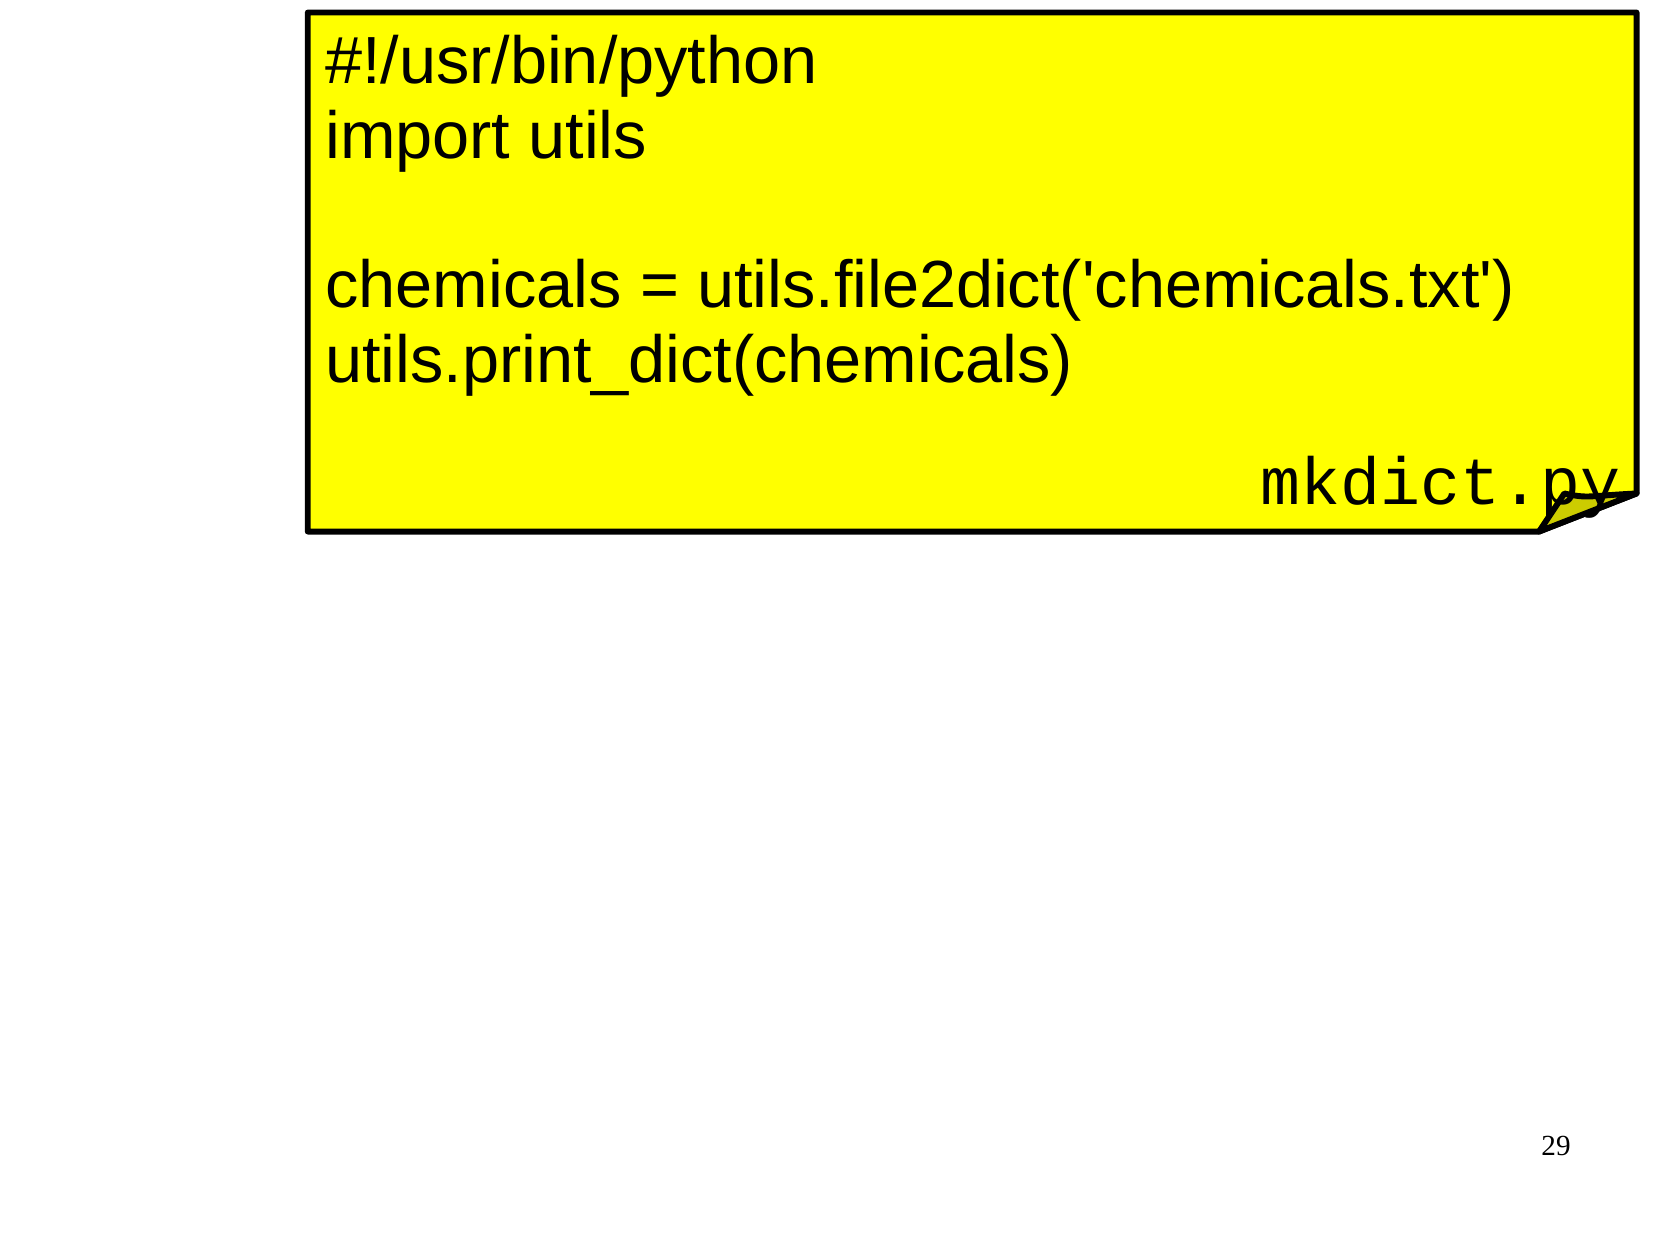

#!/usr/bin/python
import utils
chemicals = utils.file2dict('chemicals.txt')
utils.print_dict(chemicals)
mkdict.py
29